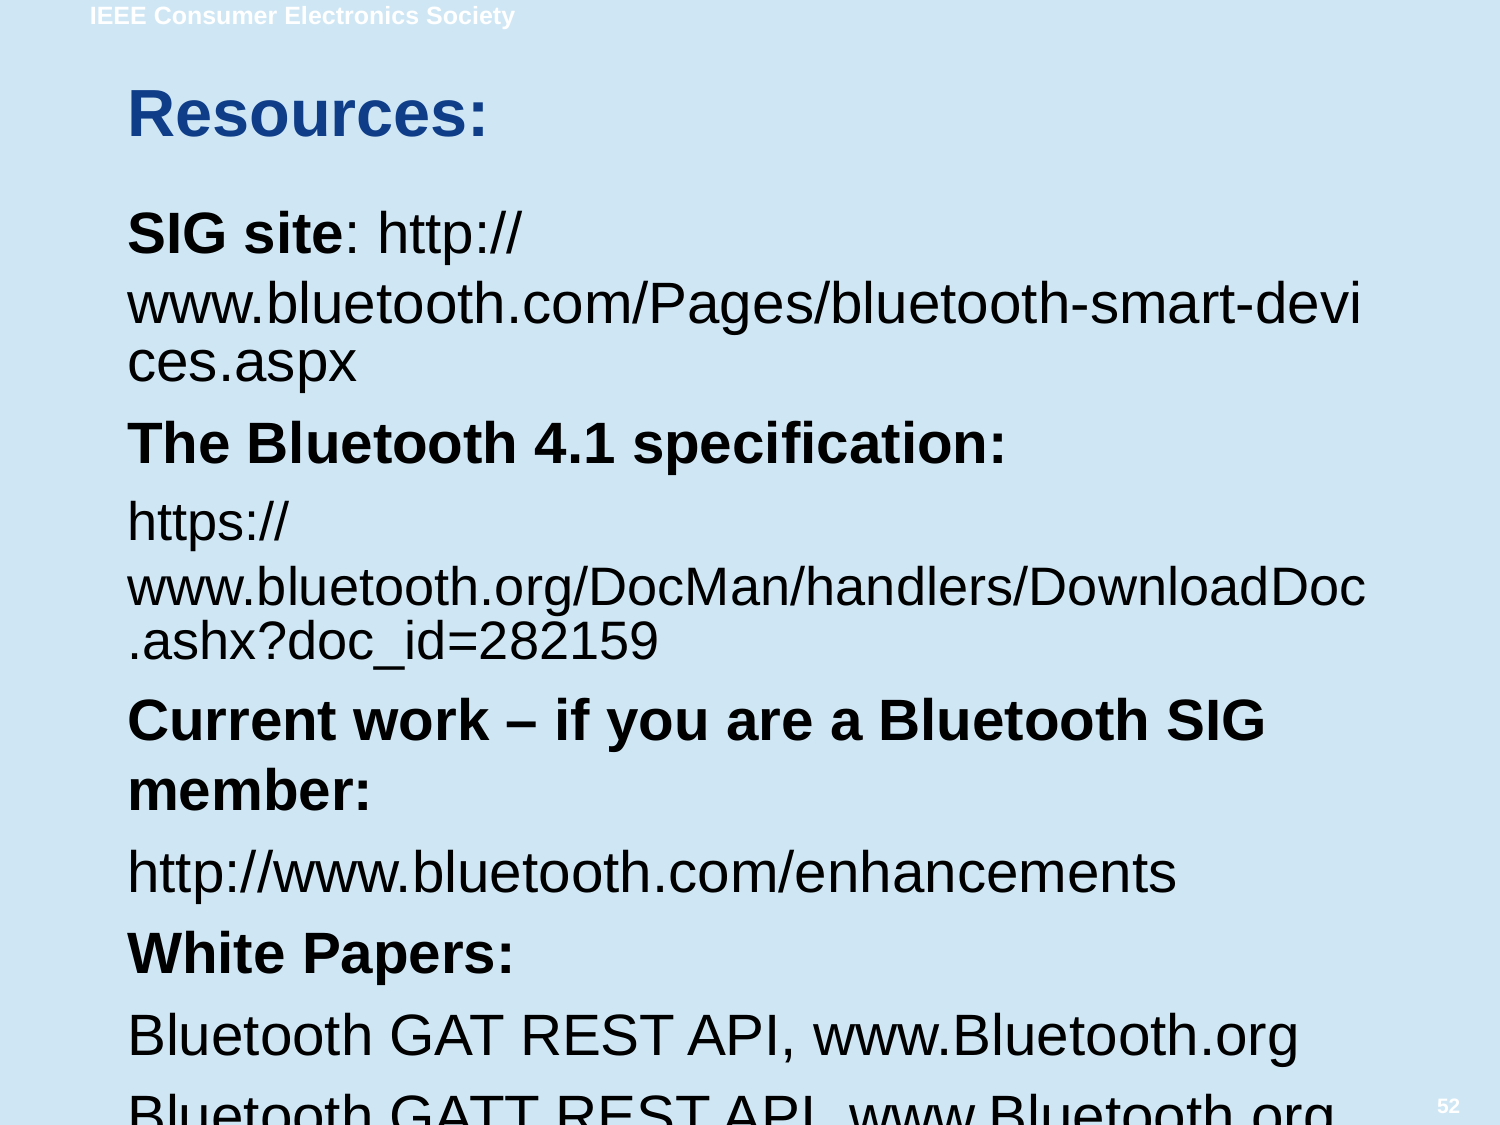

# Resources:
SIG site: http://www.bluetooth.com/Pages/bluetooth-smart-devices.aspx
The Bluetooth 4.1 specification:
https://www.bluetooth.org/DocMan/handlers/DownloadDoc.ashx?doc_id=282159
Current work – if you are a Bluetooth SIG member:
http://www.bluetooth.com/enhancements
White Papers:
Bluetooth GAT REST API, www.Bluetooth.org
Bluetooth GATT REST API, www.Bluetooth.org
Internet Connectivity Solutions for BT Smart, www.sensinode.com
IPv6 Security, www.infosec.gov.hk/English/technical/files/ipv6s.pdf
Articles:
Introducing Bluetooth Smart, IEEE CES Magazine: Part 1: a look at classic and new technologies, January 2014; Part 2: Applications and Updates, April 2014
Books:
Essentials of Short Range Wireless, by Nick Hunn
Bluetooth Low Energy – a Developer’s Guide, by Robin Heydon.